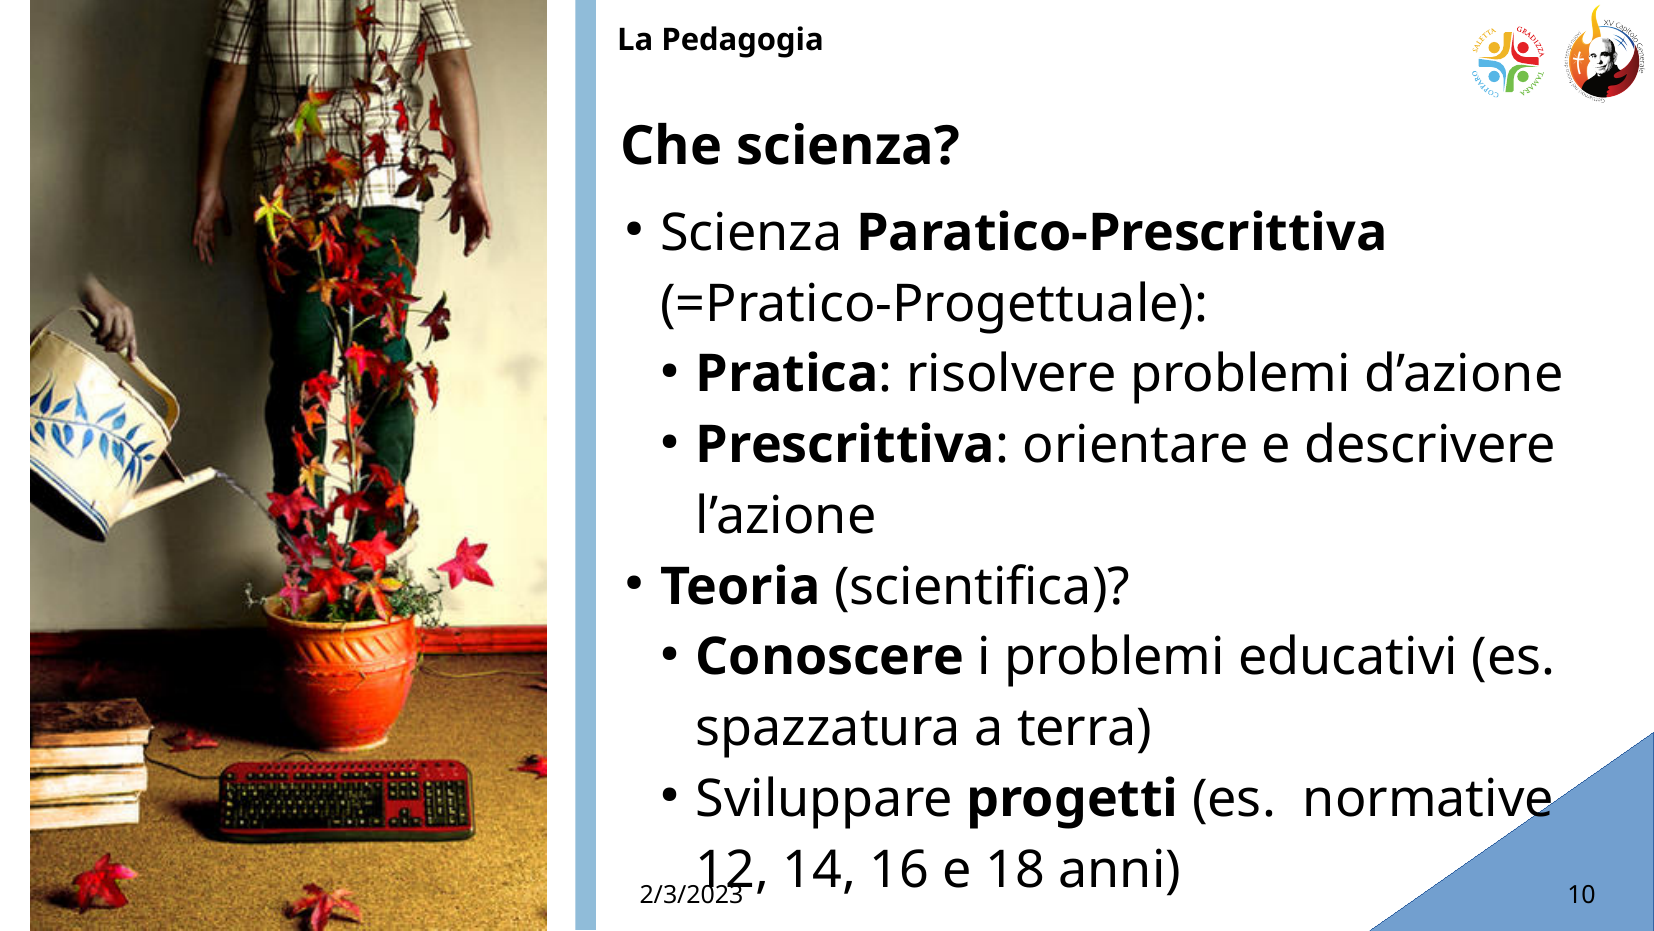

La Pedagogia
Che scienza?
# Scienza Paratico-Prescrittiva (=Pratico-Progettuale):
Pratica: risolvere problemi d’azione
Prescrittiva: orientare e descrivere l’azione
Teoria (scientifica)?
Conoscere i problemi educativi (es. spazzatura a terra)
Sviluppare progetti (es. normative 12, 14, 16 e 18 anni)